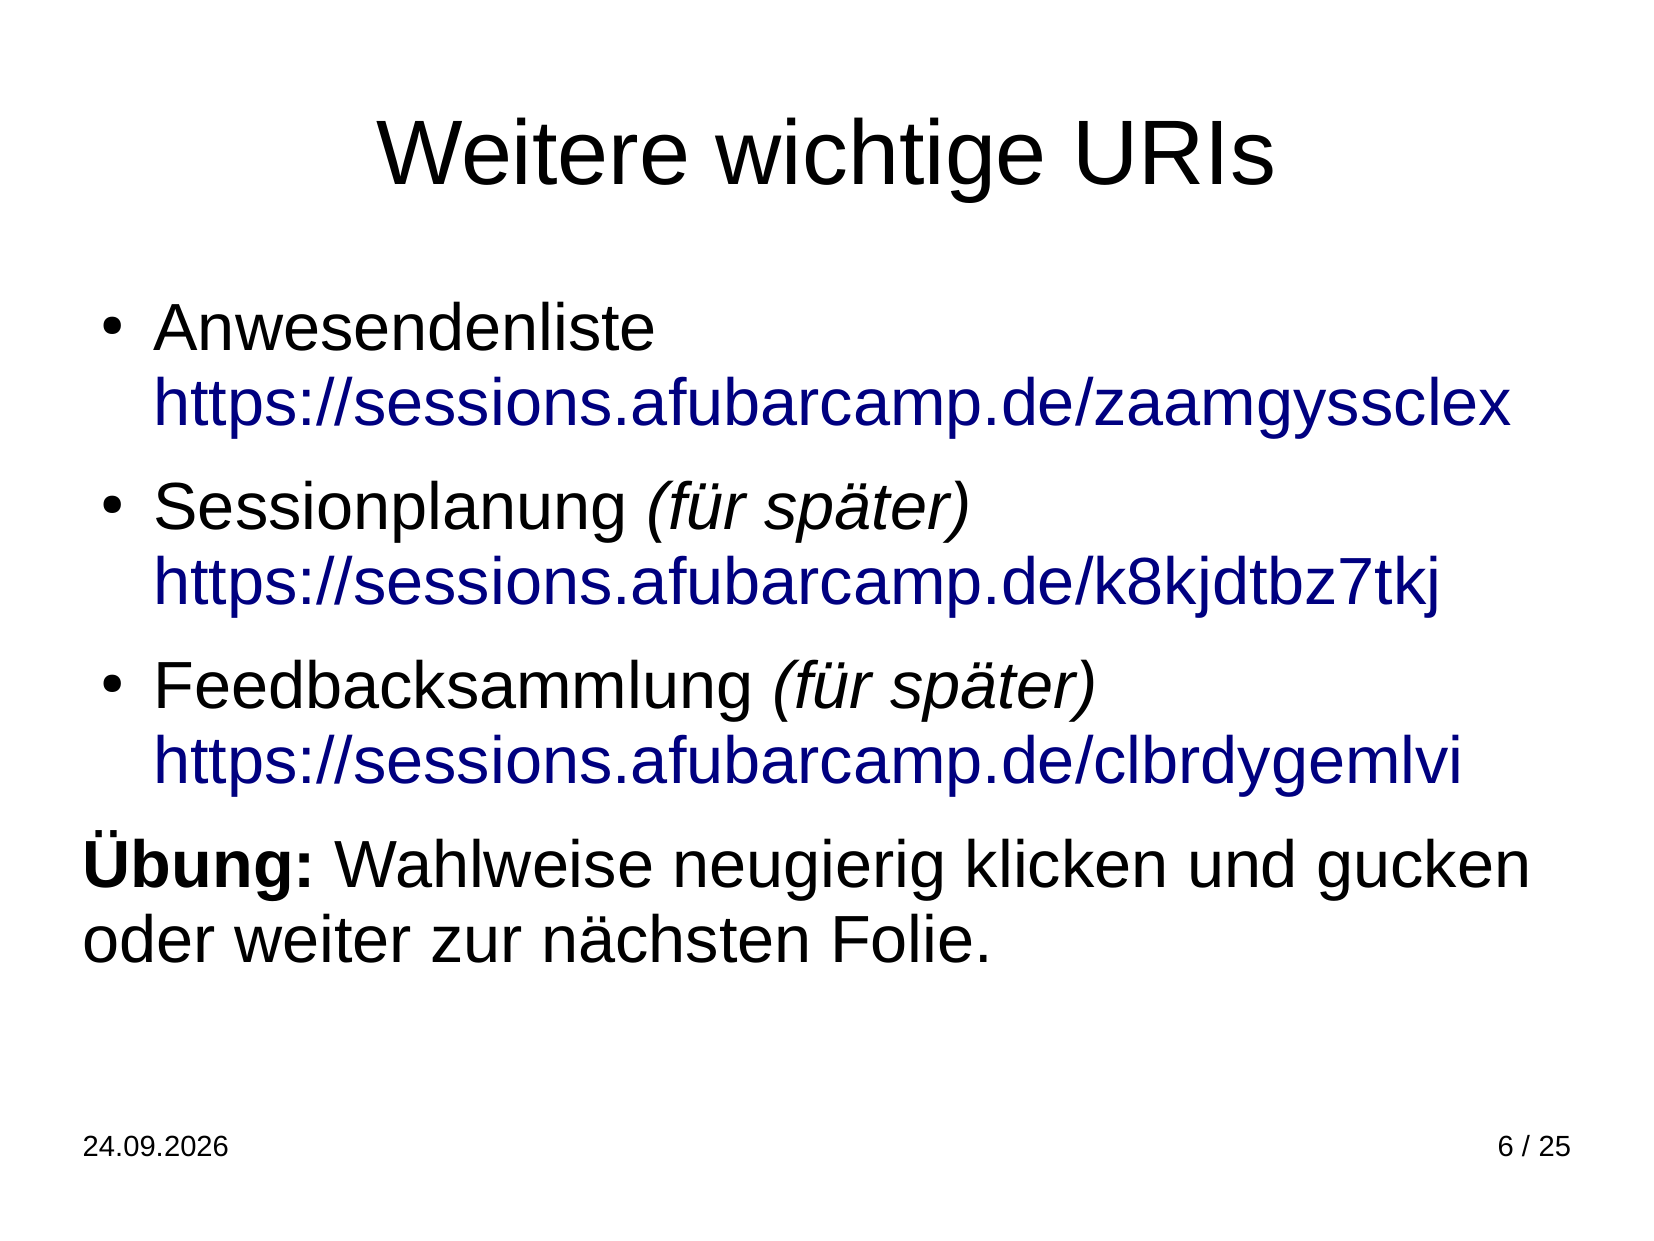

# Weitere wichtige URIs
Anwesendenliste https://sessions.afubarcamp.de/zaamgyssclex
Sessionplanung (für später)
https://sessions.afubarcamp.de/k8kjdtbz7tkj
Feedbacksammlung (für später)
https://sessions.afubarcamp.de/clbrdygemlvi
Übung: Wahlweise neugierig klicken und gucken oder weiter zur nächsten Folie.